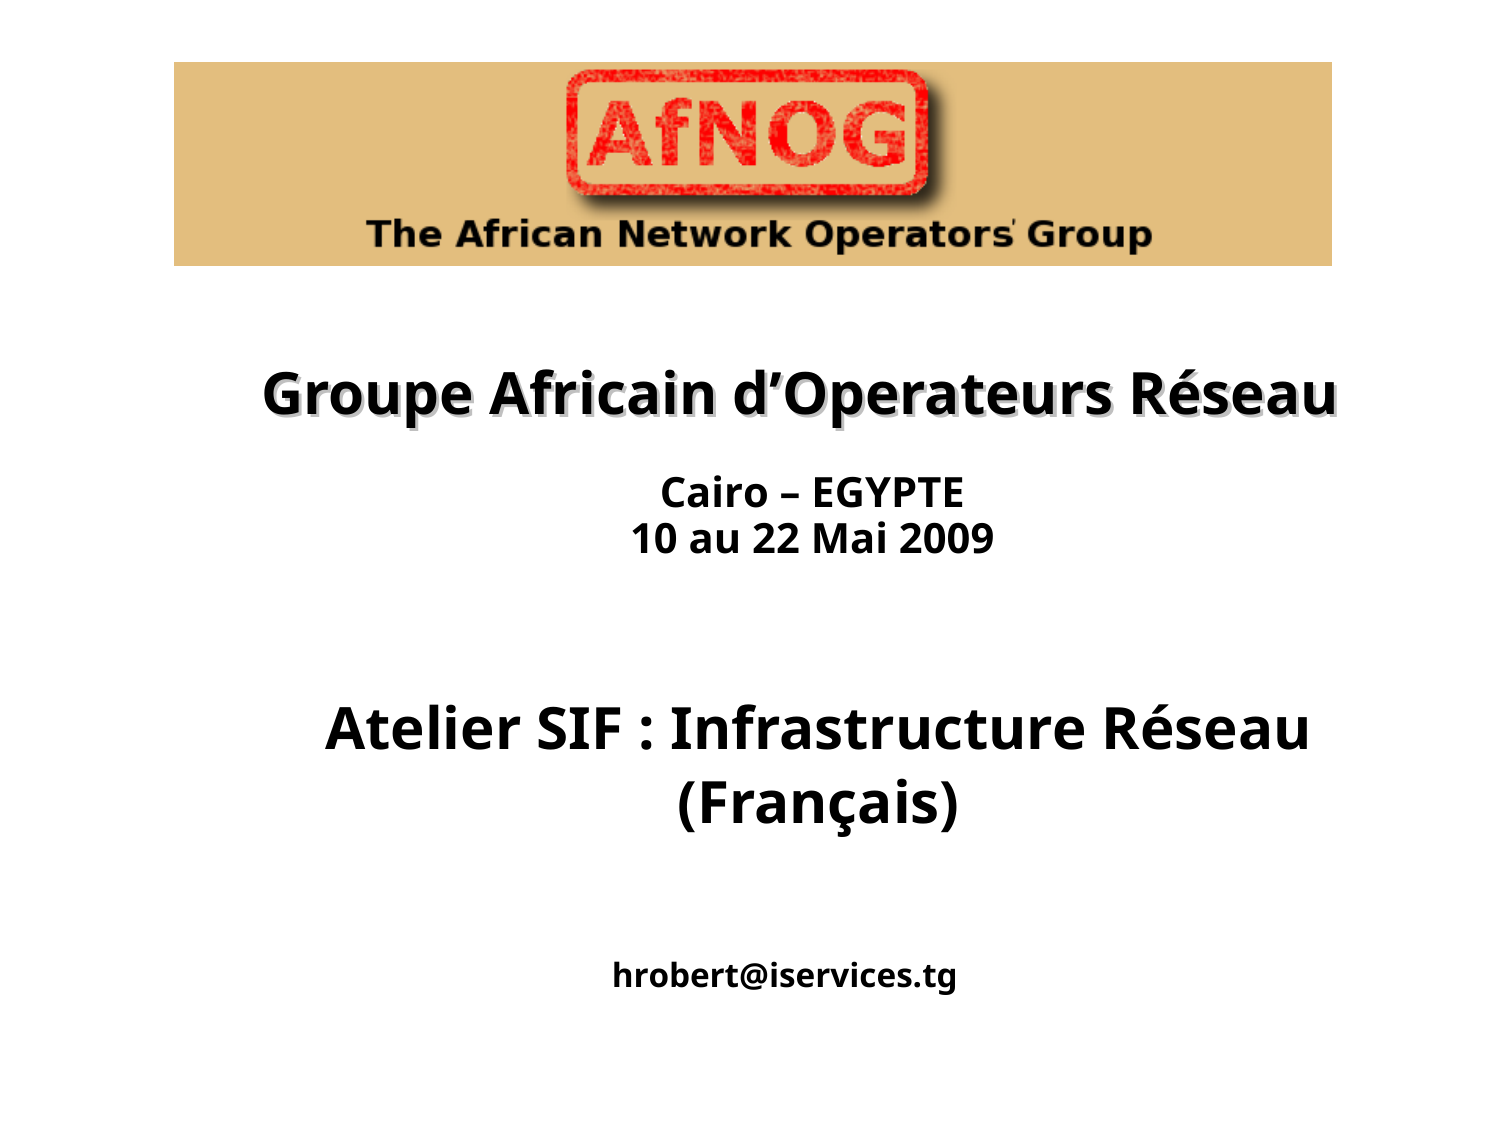

# Groupe Africain d’Operateurs Réseau
Cairo – EGYPTE
10 au 22 Mai 2009
Atelier SIF : Infrastructure Réseau (Français)
hrobert@iservices.tg